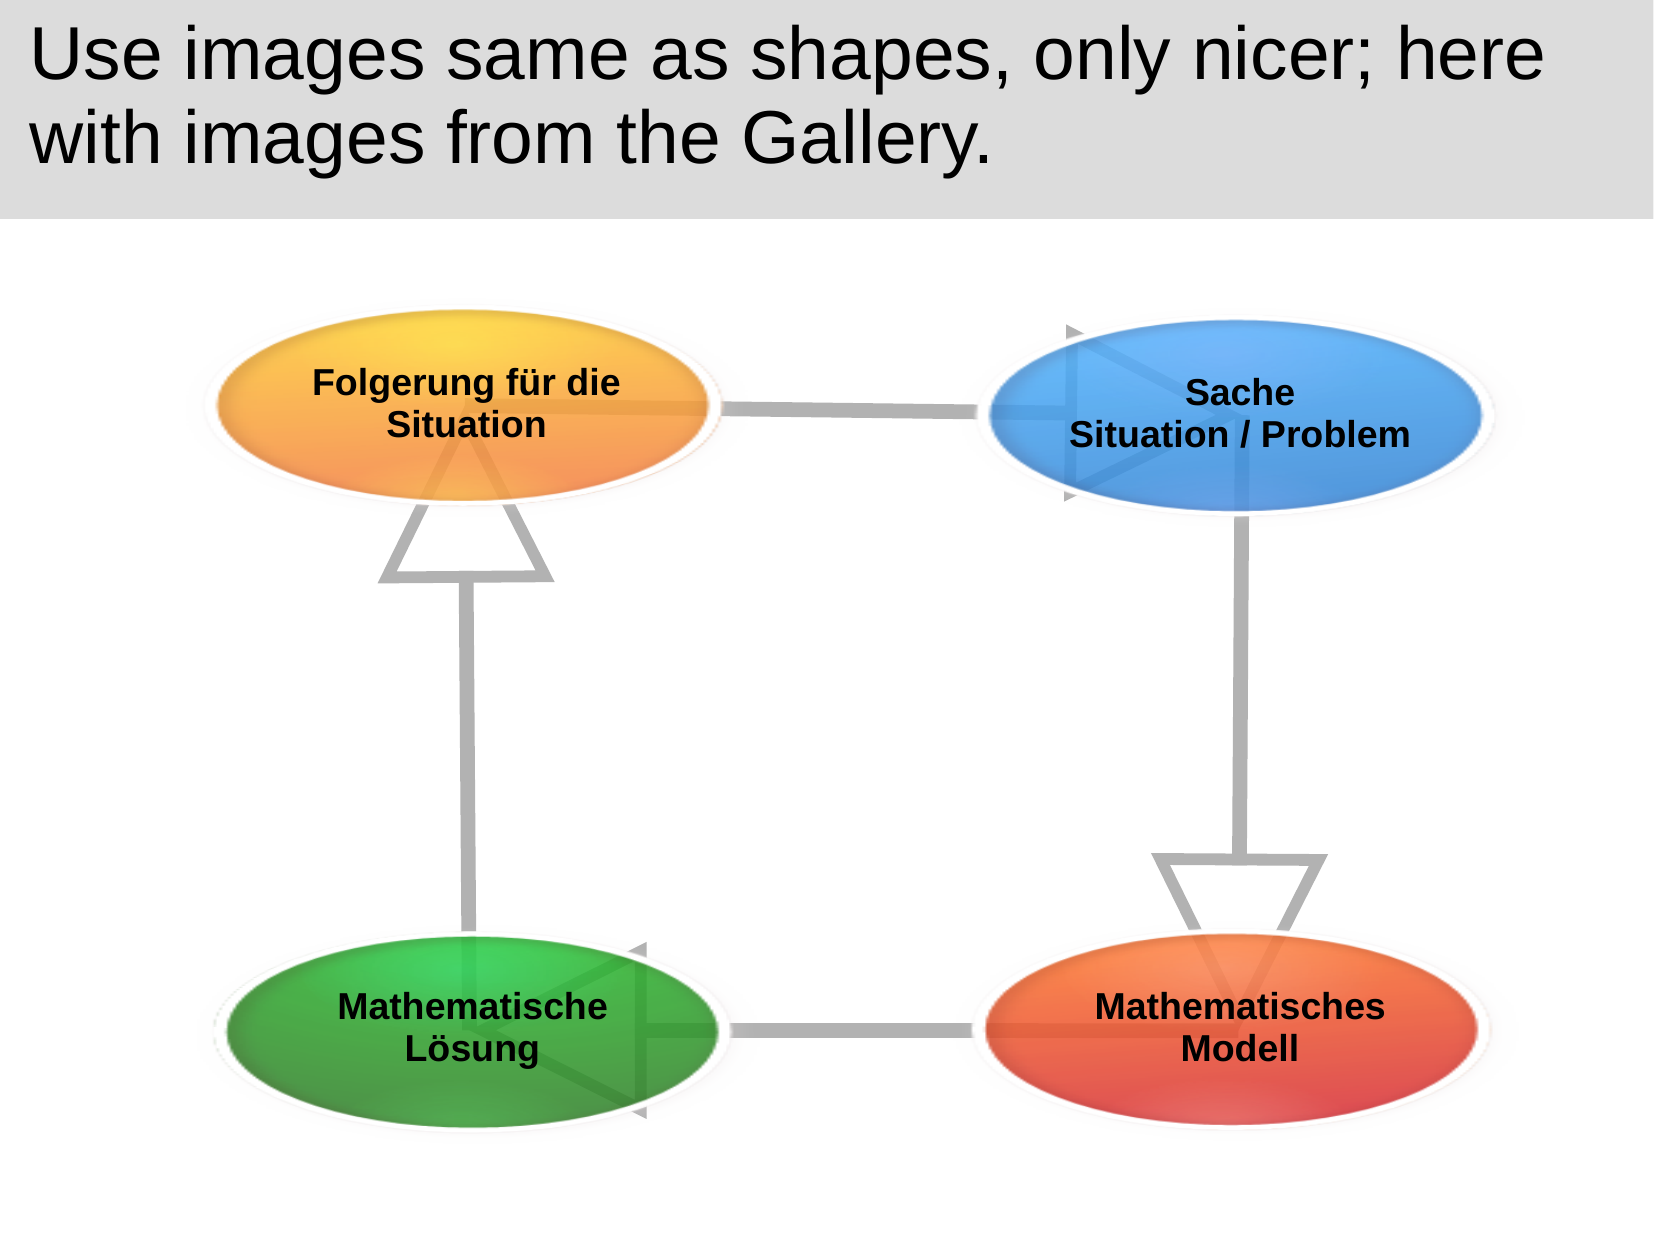

# Use images same as shapes, only nicer; here with images from the Gallery.
Folgerung für die
Situation
Sache
Situation / Problem
Mathematische
Lösung
Mathematisches
Modell